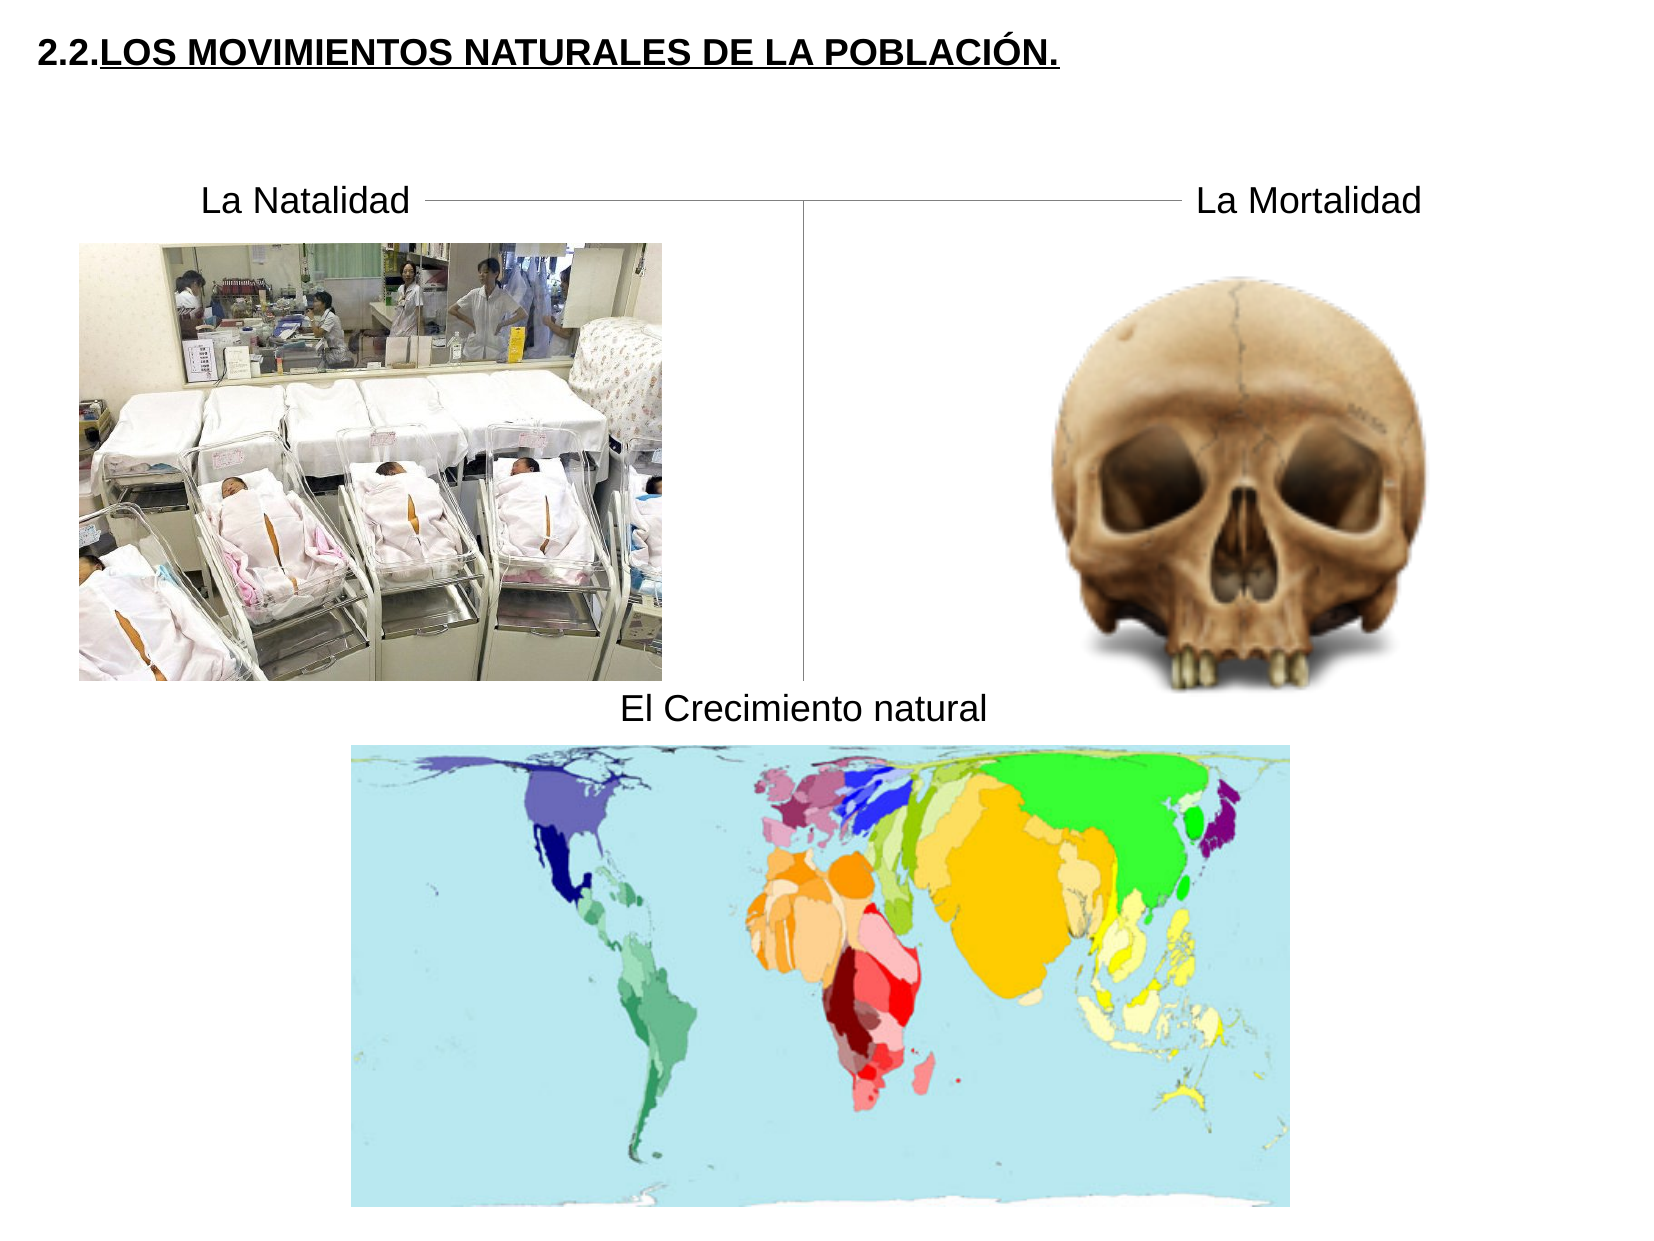

2.2.LOS MOVIMIENTOS NATURALES DE LA POBLACIÓN.
La Natalidad
La Mortalidad
El Crecimiento natural